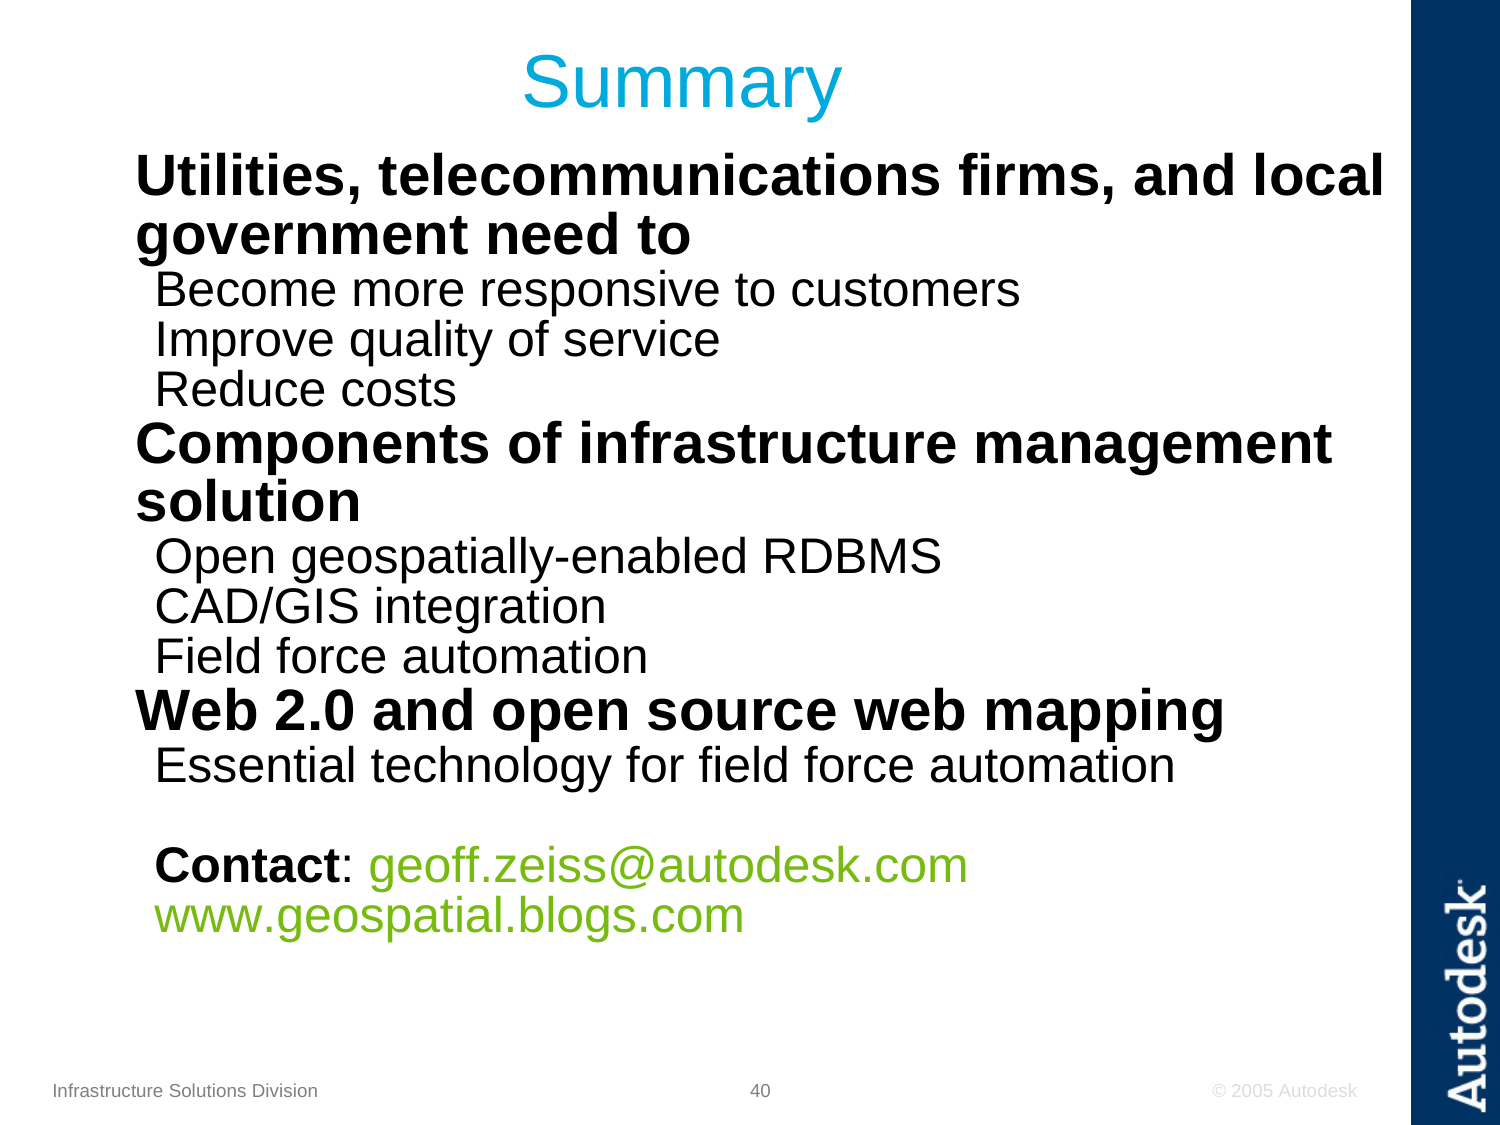

# Summary
Utilities, telecommunications firms, and local government need to
Become more responsive to customers
Improve quality of service
Reduce costs
Components of infrastructure management solution
Open geospatially-enabled RDBMS
CAD/GIS integration
Field force automation
Web 2.0 and open source web mapping
Essential technology for field force automation
Contact: geoff.zeiss@autodesk.com
www.geospatial.blogs.com